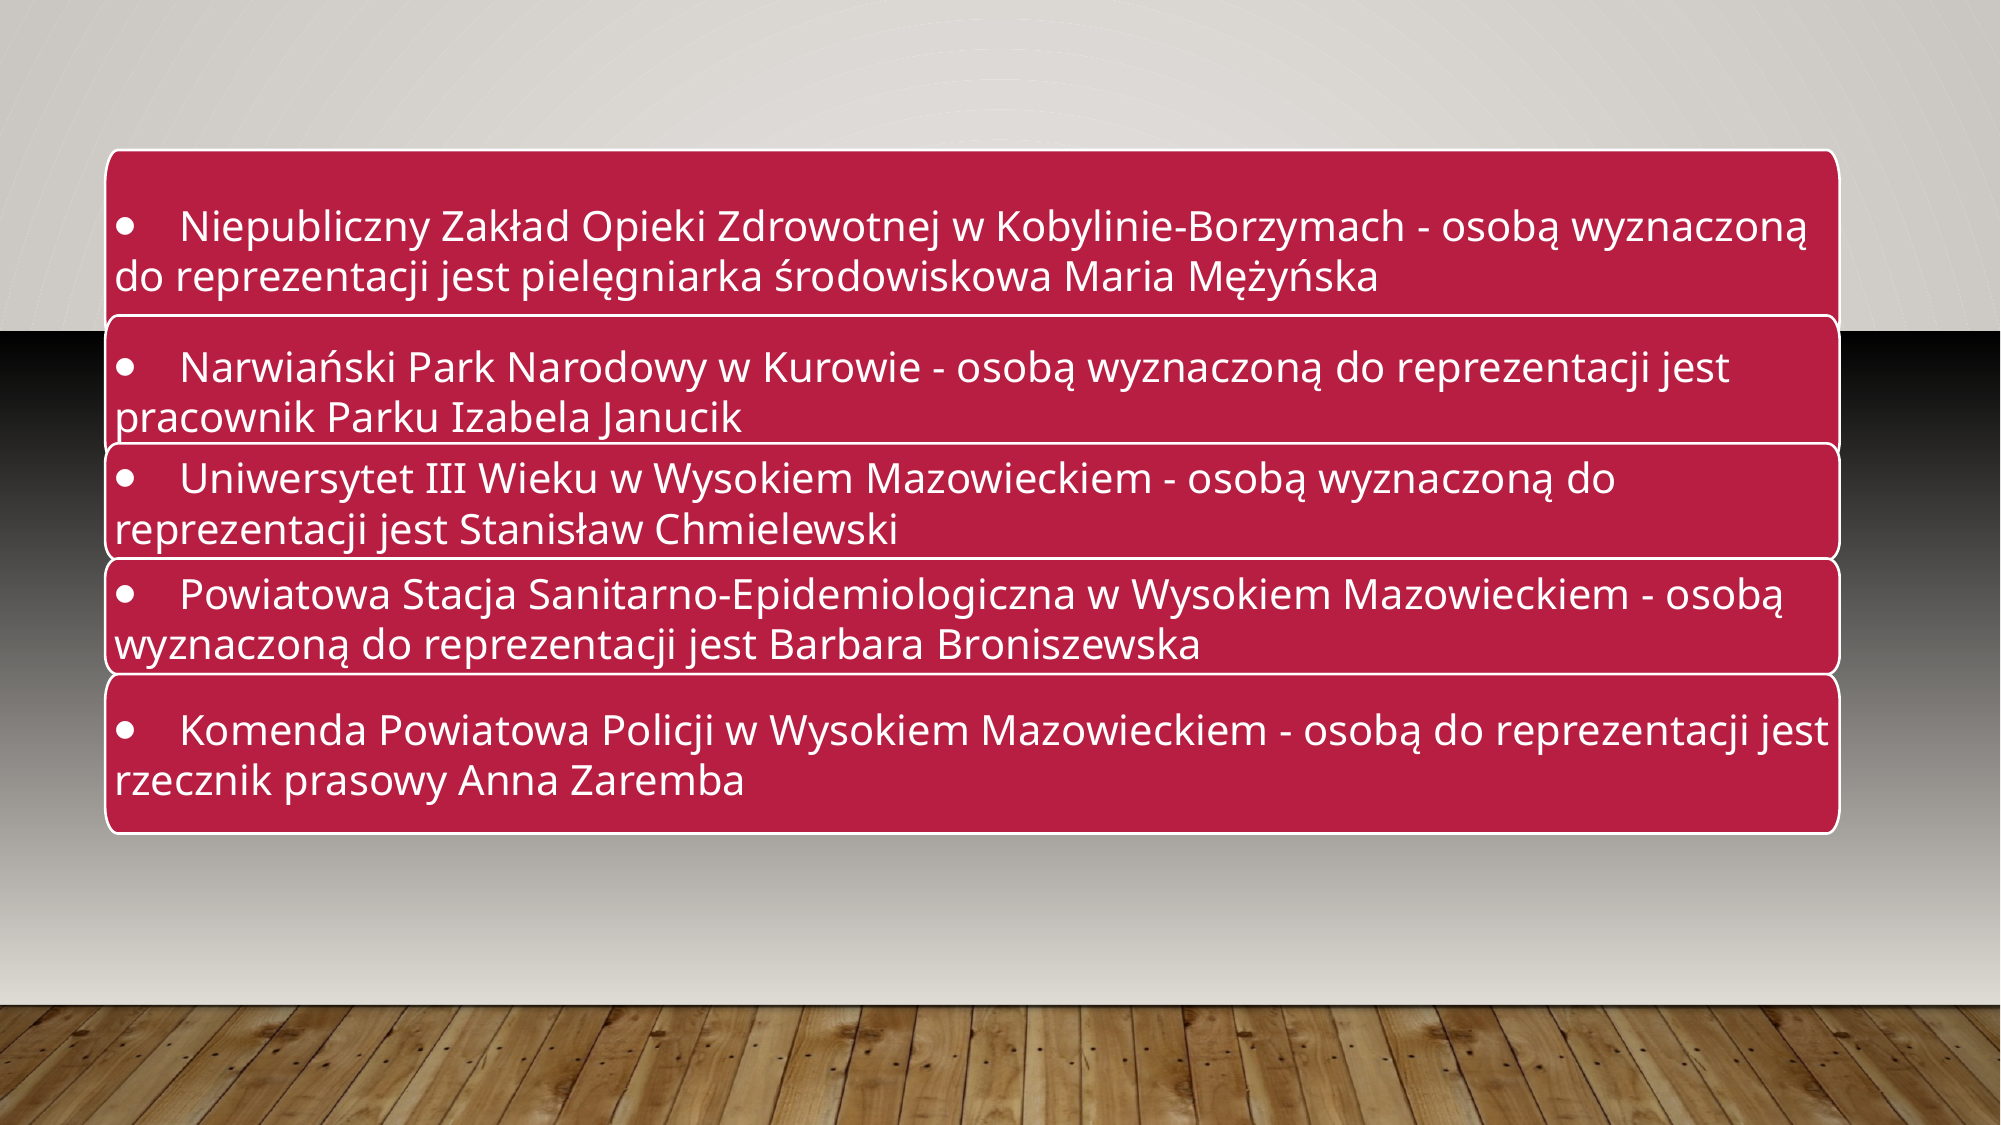

⦁    Niepubliczny Zakład Opieki Zdrowotnej w Kobylinie-Borzymach - osobą wyznaczoną do reprezentacji jest pielęgniarka środowiskowa Maria Mężyńska
⦁    Narwiański Park Narodowy w Kurowie - osobą wyznaczoną do reprezentacji jest pracownik Parku Izabela Janucik
⦁    Uniwersytet III Wieku w Wysokiem Mazowieckiem - osobą wyznaczoną do reprezentacji jest Stanisław Chmielewski
⦁    Powiatowa Stacja Sanitarno-Epidemiologiczna w Wysokiem Mazowieckiem - osobą wyznaczoną do reprezentacji jest Barbara Broniszewska
⦁    Komenda Powiatowa Policji w Wysokiem Mazowieckiem - osobą do reprezentacji jest rzecznik prasowy Anna Zaremba